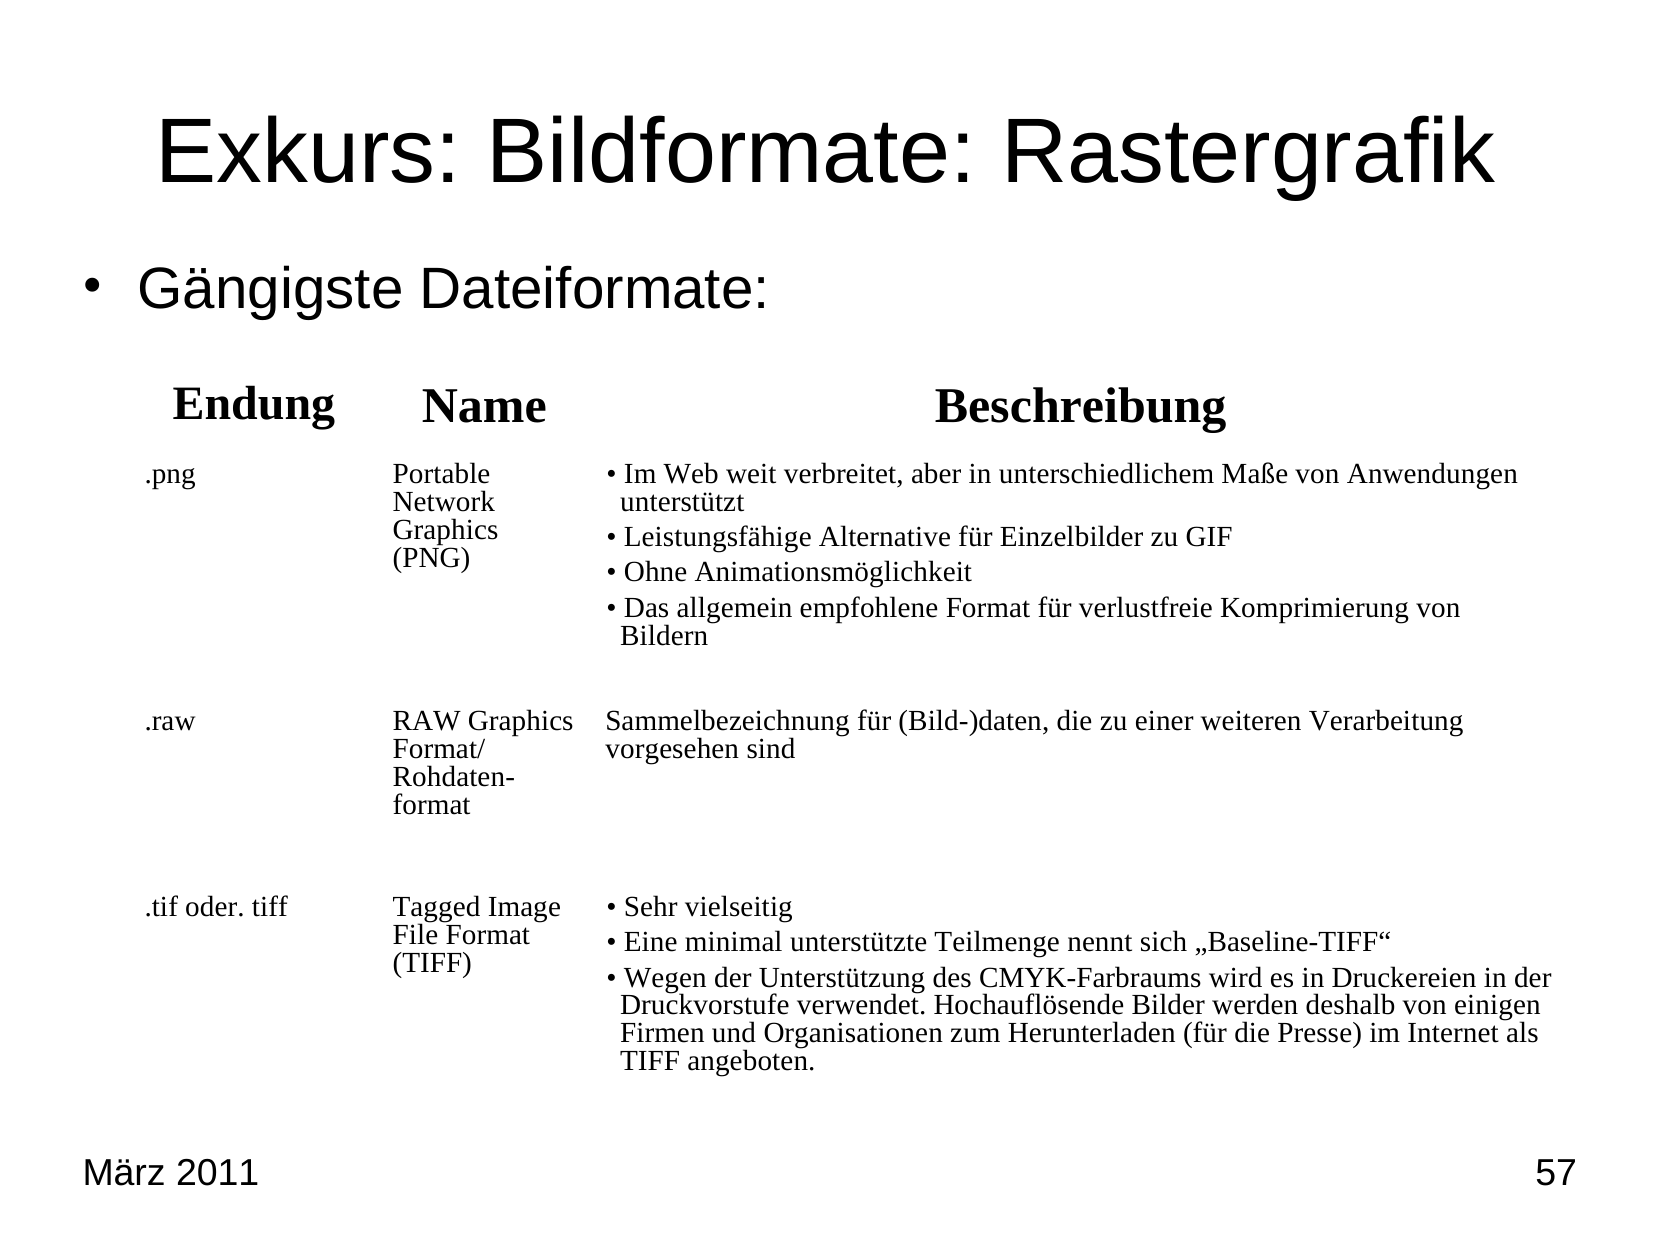

# Exkurs: Bildformate: Rastergrafik
Gängigste Dateiformate:
| Endung | Name | Beschreibung |
| --- | --- | --- |
| .png | Portable Network Graphics (PNG) | • Im Web weit verbreitet, aber in unterschiedlichem Maße von Anwendungen unterstützt • Leistungsfähige Alternative für Einzelbilder zu GIF • Ohne Animationsmöglichkeit • Das allgemein empfohlene Format für verlustfreie Komprimierung von Bildern |
| .raw | RAW Graphics Format/ Rohdaten-format | Sammelbezeichnung für (Bild-)daten, die zu einer weiteren Verarbeitung vorgesehen sind |
| .tif oder. tiff | Tagged Image File Format (TIFF) | • Sehr vielseitig • Eine minimal unterstützte Teilmenge nennt sich „Baseline-TIFF“ • Wegen der Unterstützung des CMYK-Farbraums wird es in Druckereien in der Druckvorstufe verwendet. Hochauflösende Bilder werden deshalb von einigen Firmen und Organisationen zum Herunterladen (für die Presse) im Internet als TIFF angeboten. |
März 2011
57